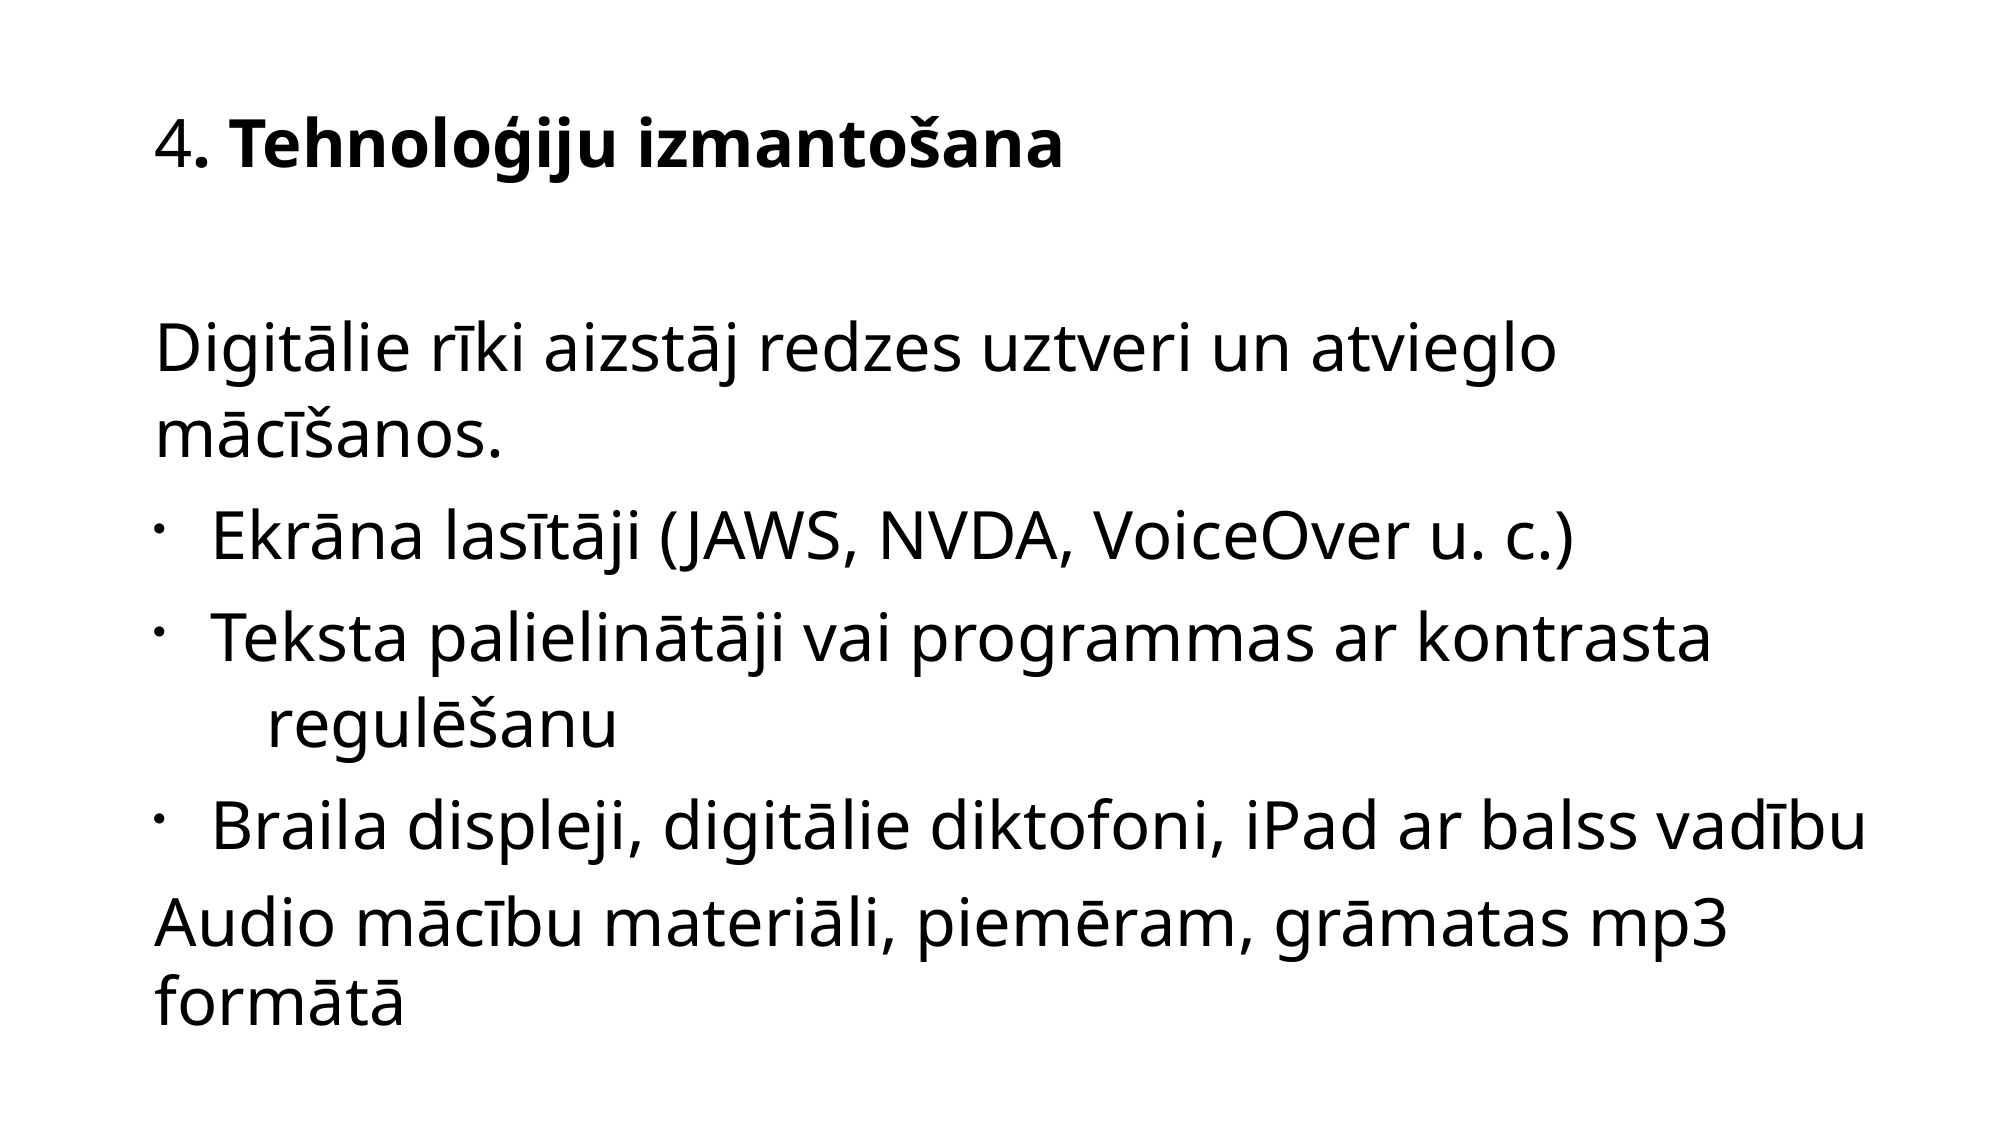

4. Tehnoloģiju izmantošana
Digitālie rīki aizstāj redzes uztveri un atvieglo mācīšanos.
Ekrāna lasītāji (JAWS, NVDA, VoiceOver u. c.)
Teksta palielinātāji vai programmas ar kontrasta regulēšanu
Braila displeji, digitālie diktofoni, iPad ar balss vadību
Audio mācību materiāli, piemēram, grāmatas mp3 formātā